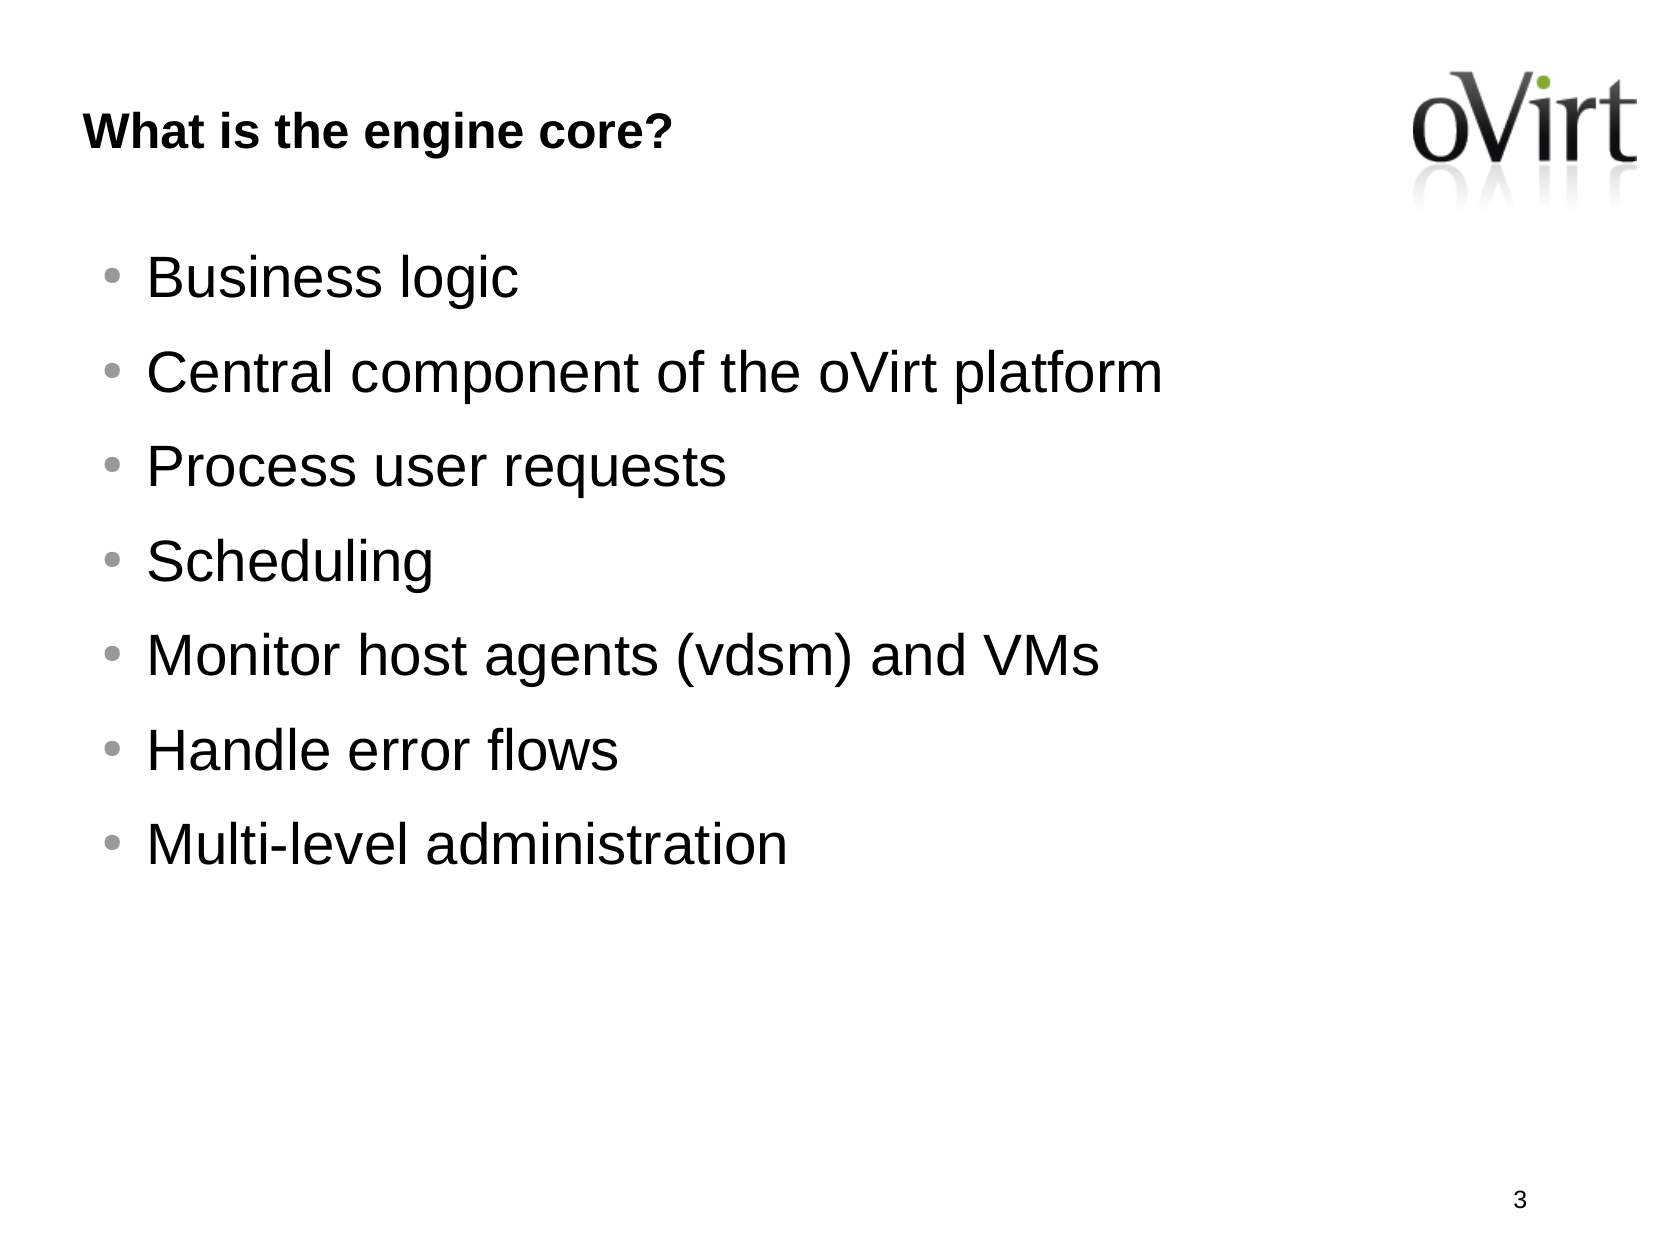

# What is the engine core?
Business logic
Central component of the oVirt platform
Process user requests
Scheduling
Monitor host agents (vdsm) and VMs
Handle error flows
Multi-level administration